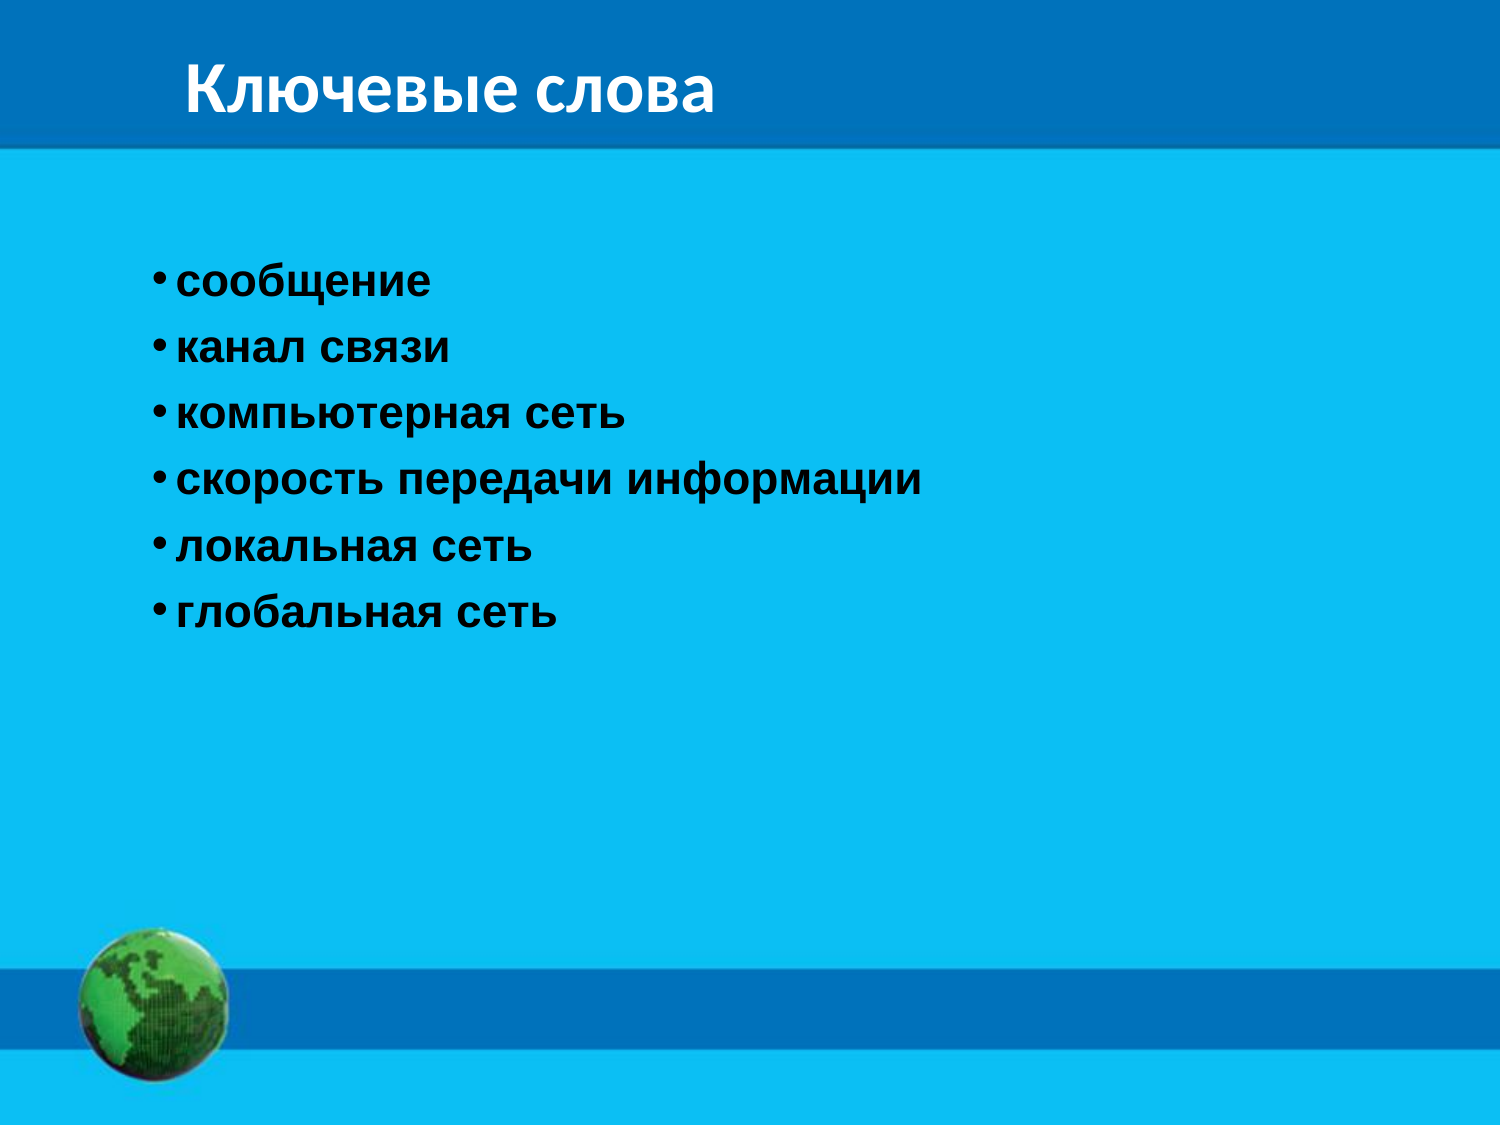

Ключевые слова
 сообщение
 канал связи
 компьютерная сеть
 скорость передачи информации
 локальная сеть
 глобальная сеть